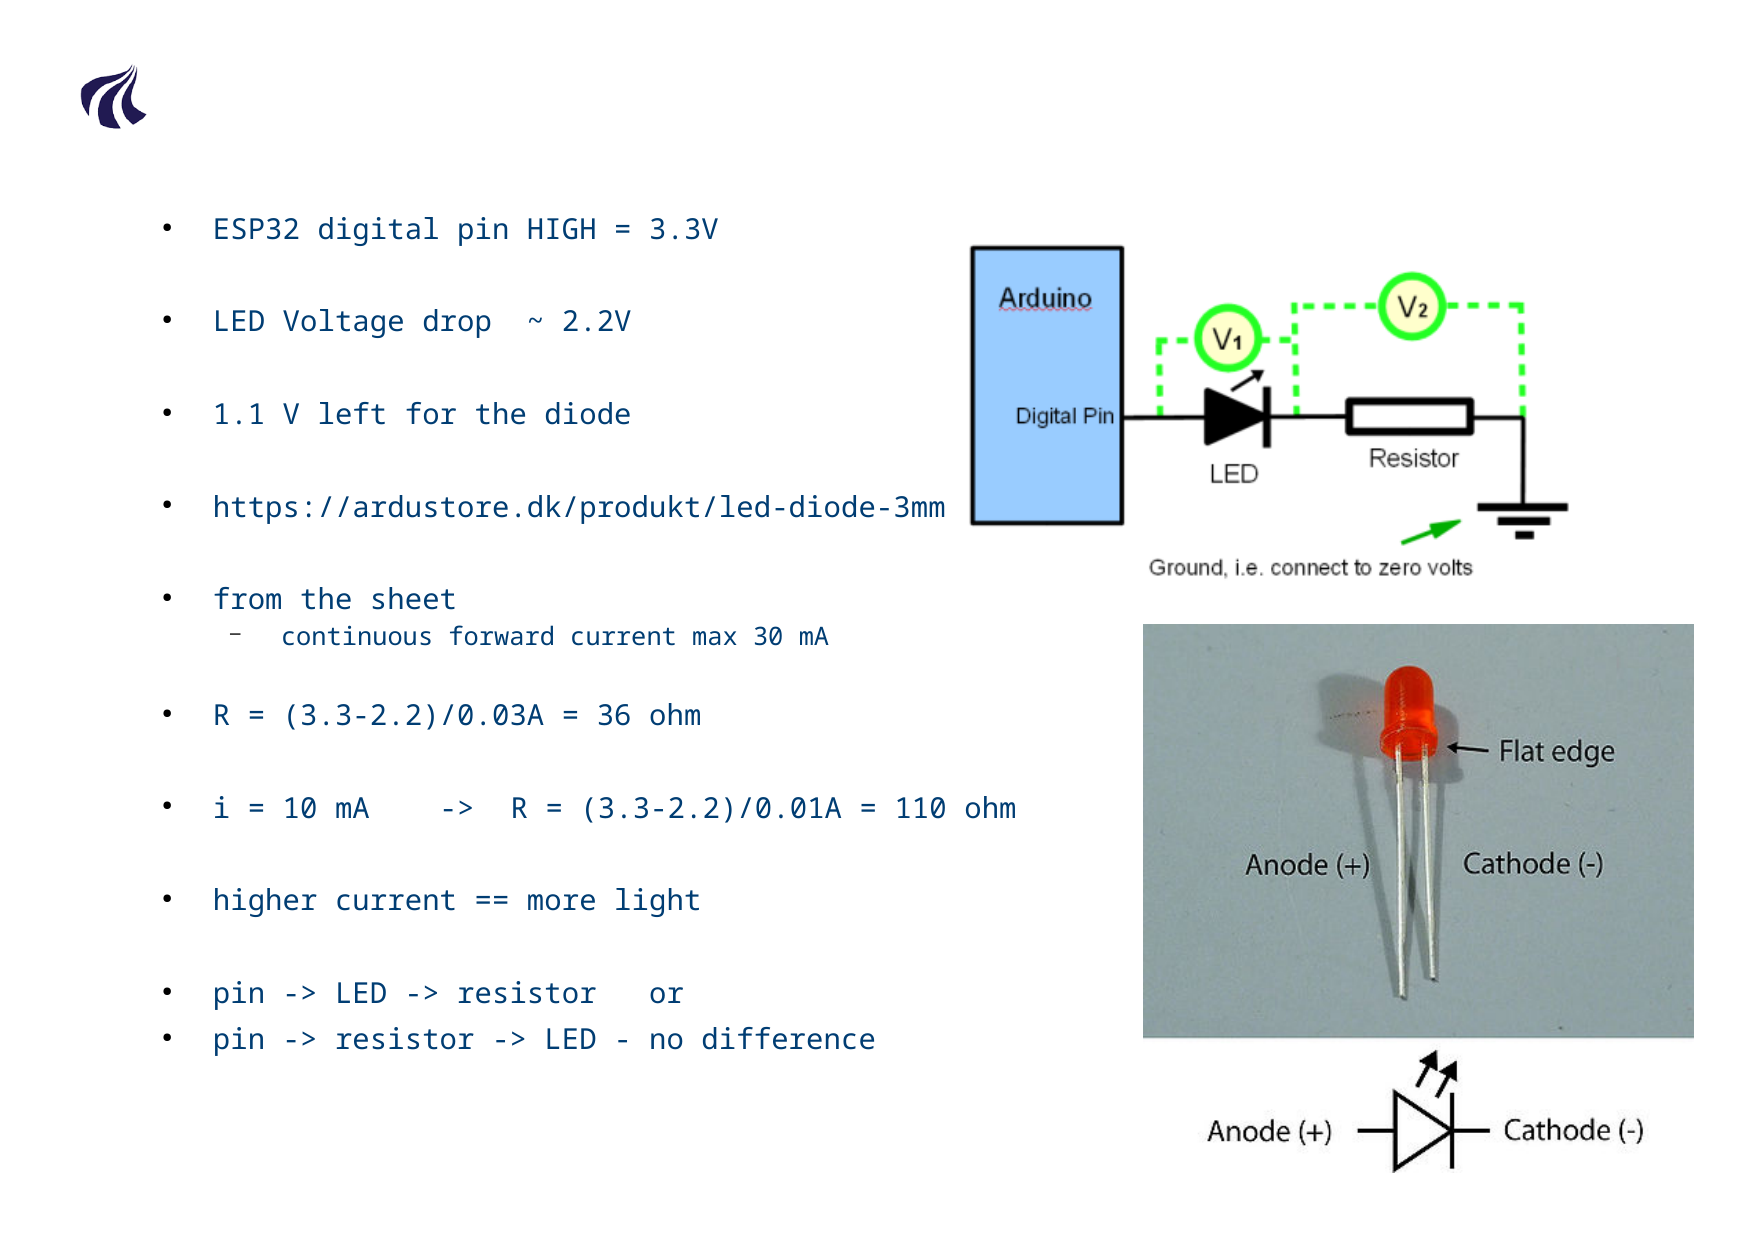

#
ESP32 digital pin HIGH = 3.3V
LED Voltage drop ~ 2.2V
1.1 V left for the diode
https://ardustore.dk/produkt/led-diode-3mm
from the sheet
continuous forward current max 30 mA
R = (3.3-2.2)/0.03A = 36 ohm
i = 10 mA -> R = (3.3-2.2)/0.01A = 110 ohm
higher current == more light
pin -> LED -> resistor or
pin -> resistor -> LED - no difference